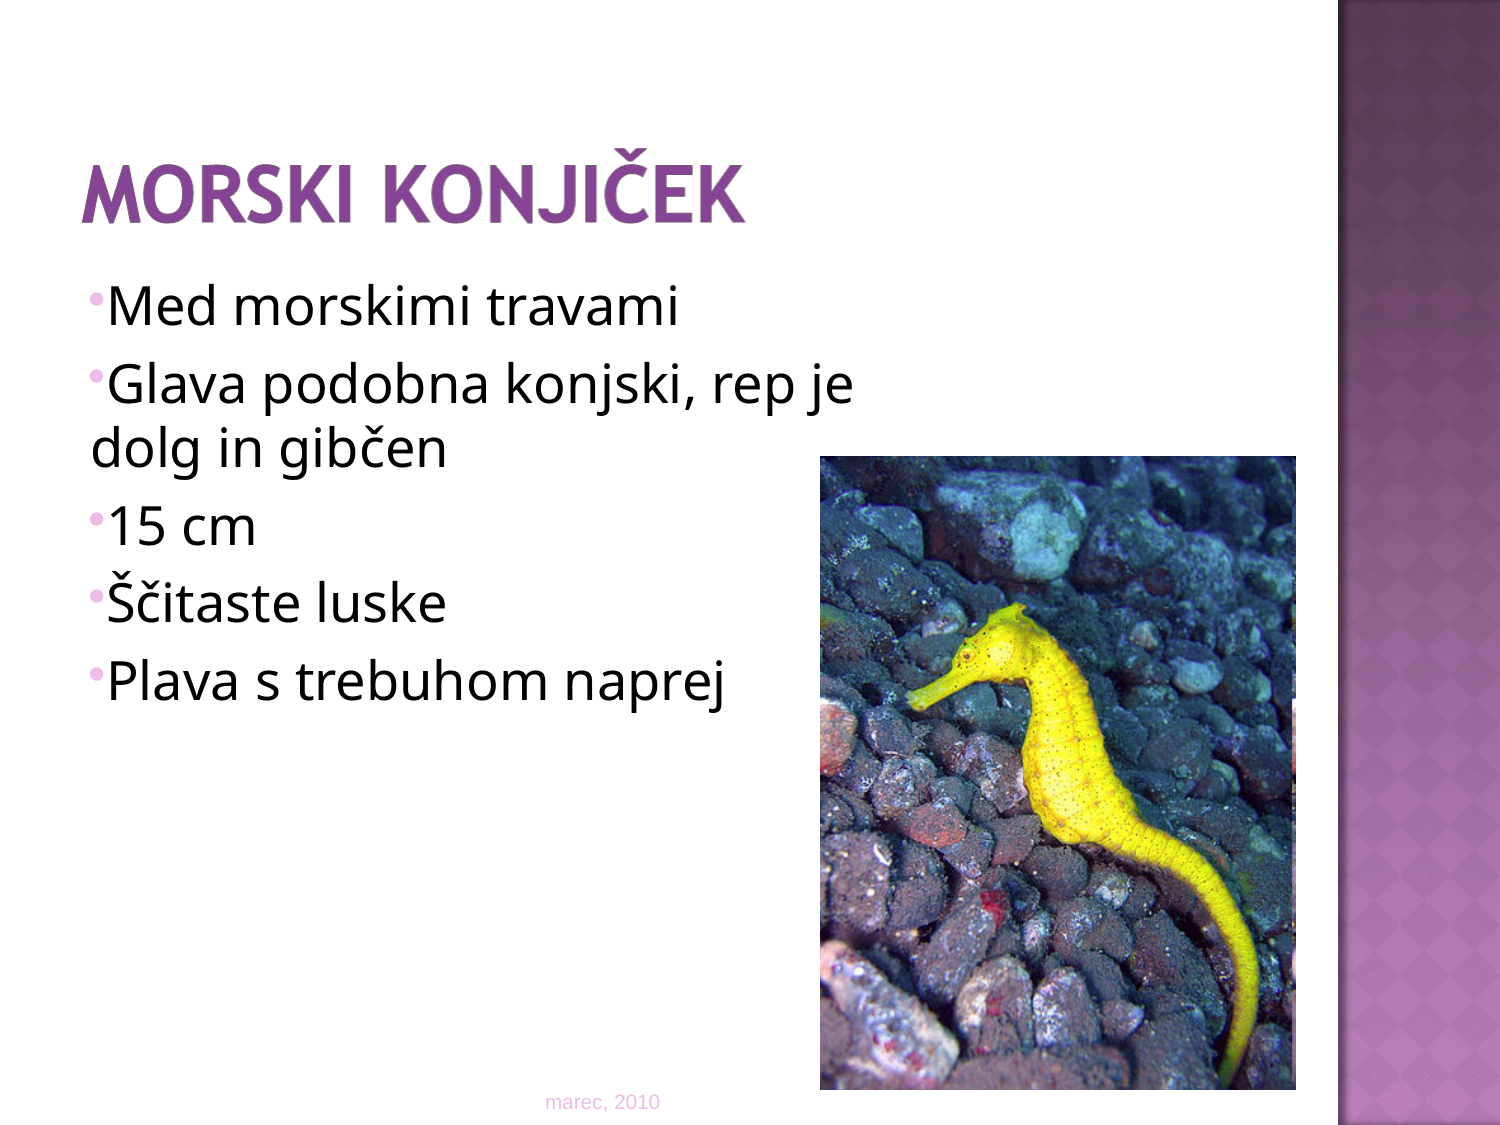

Med morskimi travami
Glava podobna konjski, rep je dolg in gibčen
15 cm
Ščitaste luske
Plava s trebuhom naprej
marec, 2010